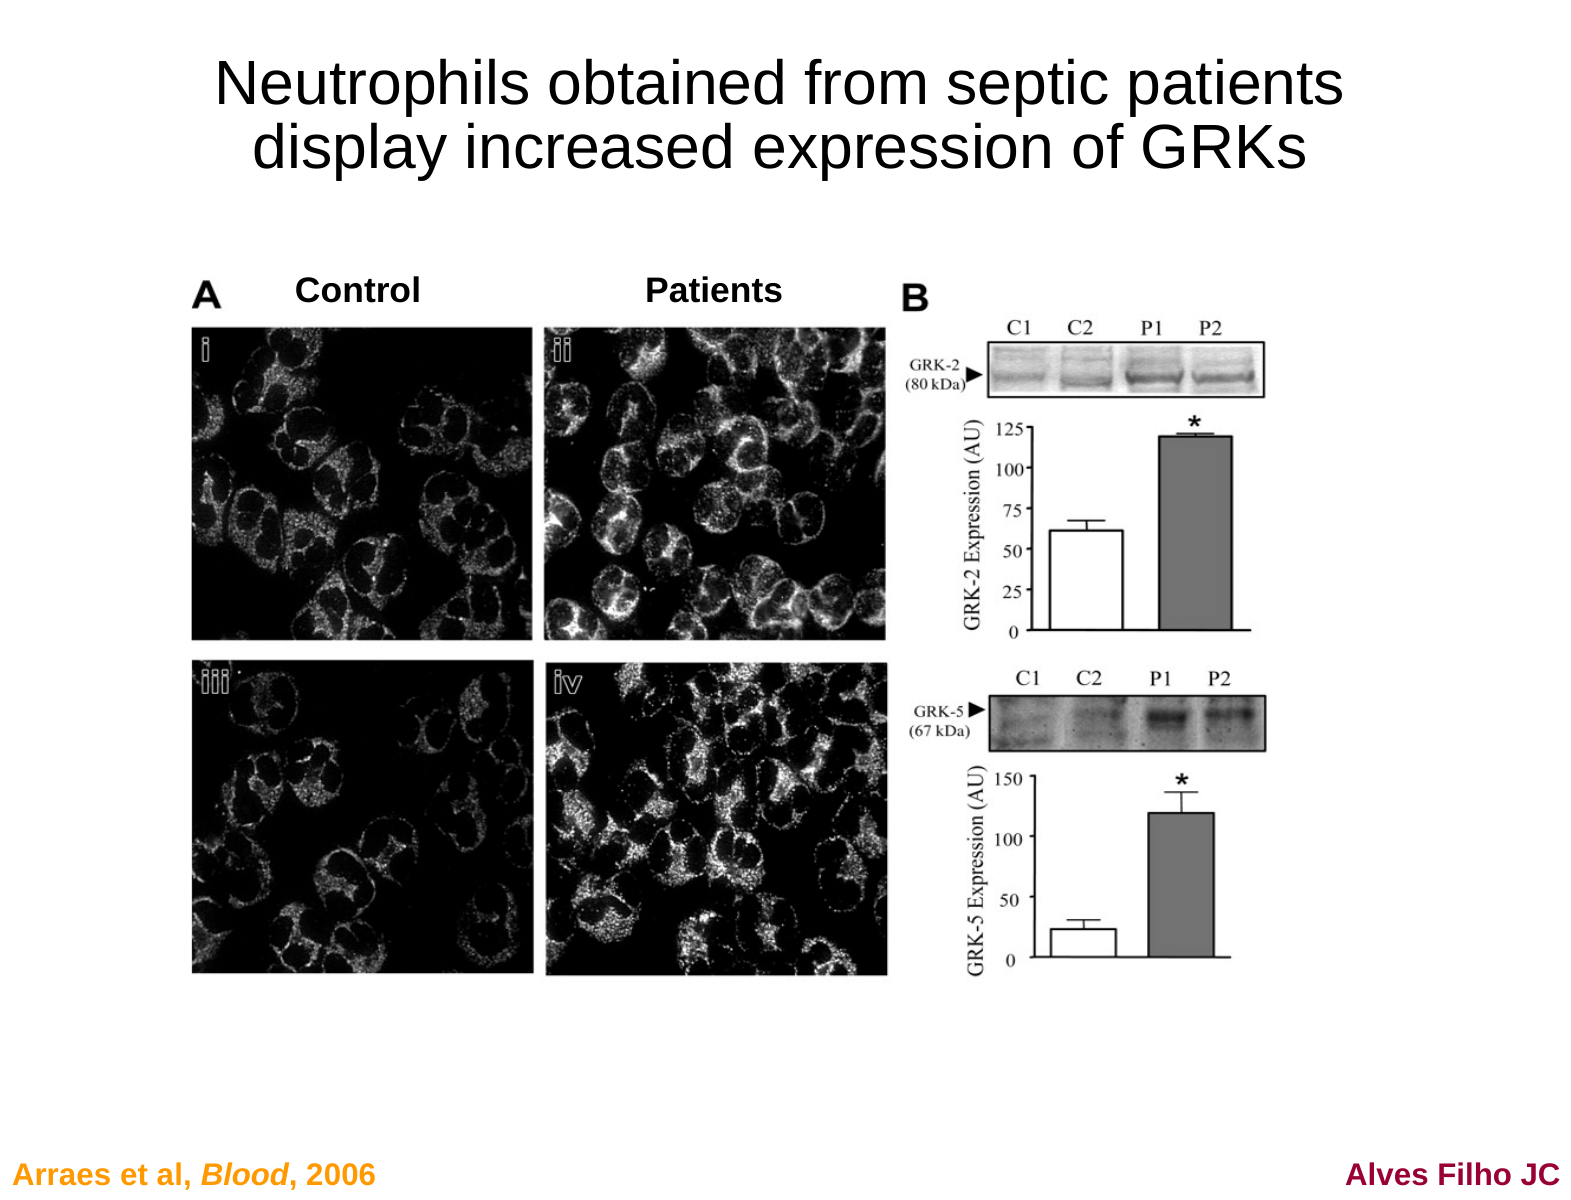

Neutrophils obtained from septic patients display increased expression of GRKs
 Control Patients
Alves Filho JC
Arraes et al, Blood, 2006